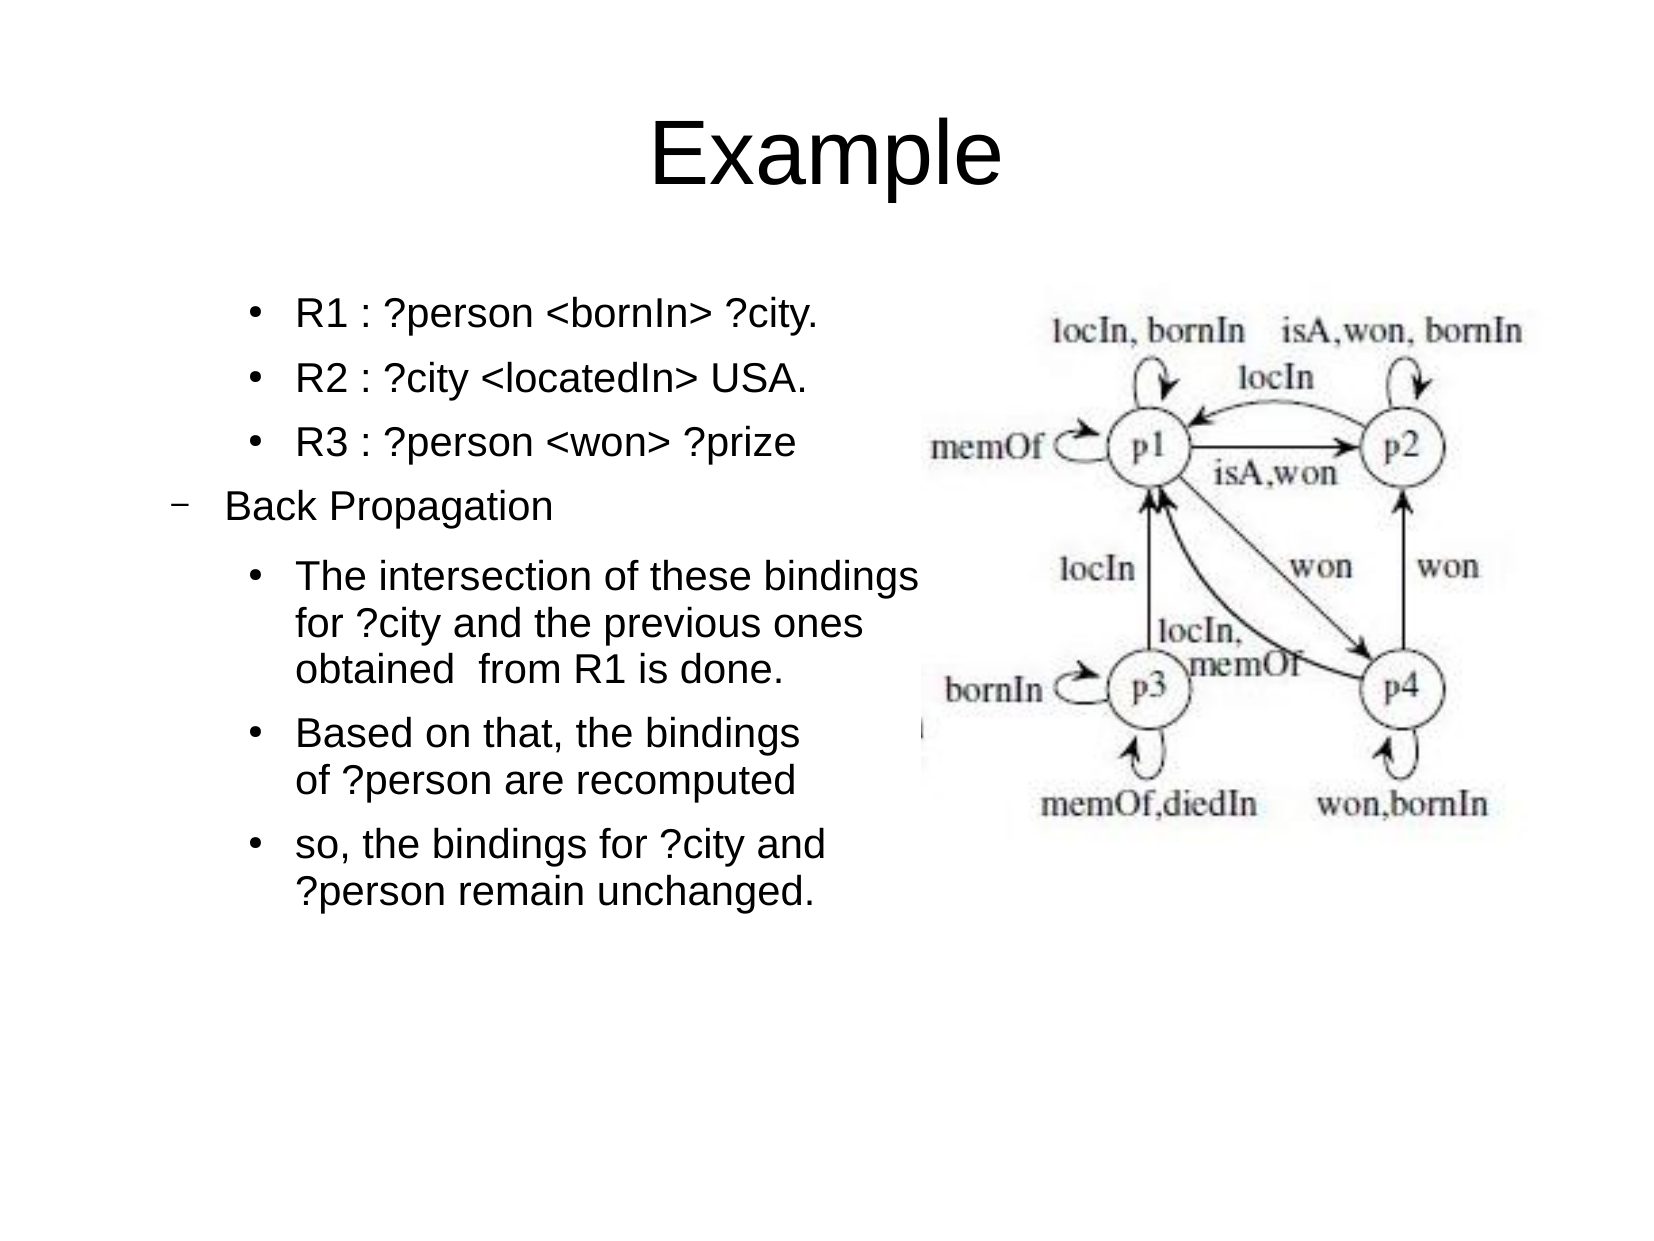

# Example
R1 : ?person <bornIn> ?city.
R2 : ?city <locatedIn> USA.
R3 : ?person <won> ?prize
Back Propagation
The intersection of these bindings
for ?city and the previous ones
obtained from R1 is done.
Based on that, the bindings
of ?person are recomputed
so, the bindings for ?city and
?person remain unchanged.